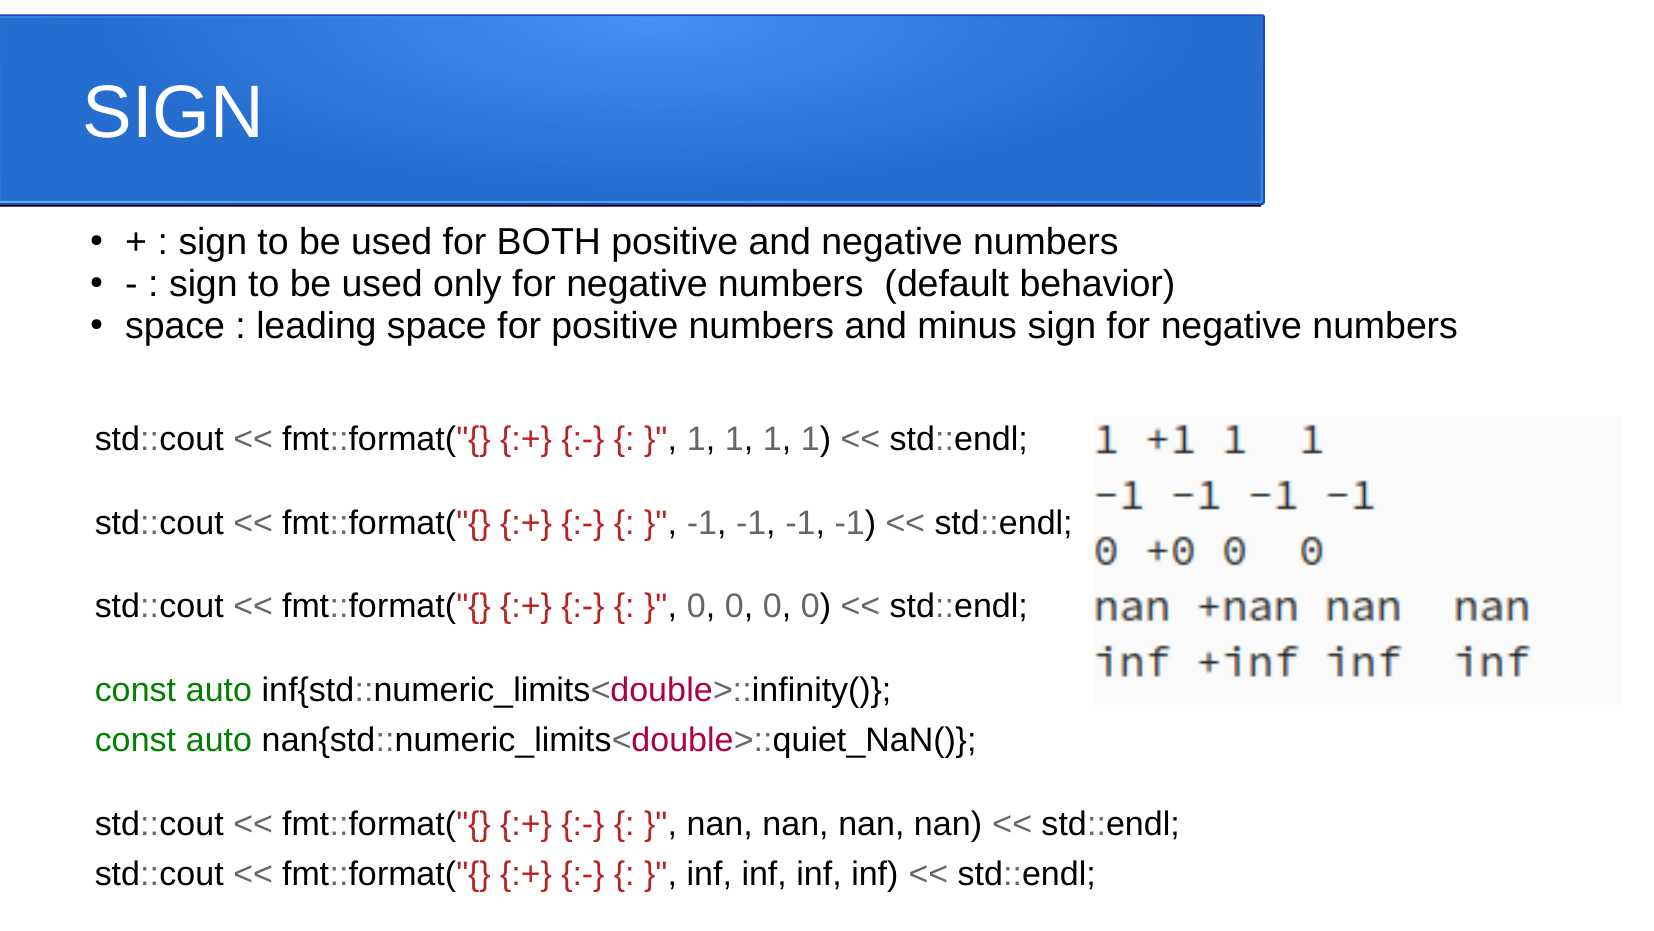

# SIGN
+ : sign to be used for BOTH positive and negative numbers
- : sign to be used only for negative numbers (default behavior)
space : leading space for positive numbers and minus sign for negative numbers
 std::cout << fmt::format("{} {:+} {:-} {: }", 1, 1, 1, 1) << std::endl;
 std::cout << fmt::format("{} {:+} {:-} {: }", -1, -1, -1, -1) << std::endl;
 std::cout << fmt::format("{} {:+} {:-} {: }", 0, 0, 0, 0) << std::endl;
 const auto inf{std::numeric_limits<double>::infinity()};
 const auto nan{std::numeric_limits<double>::quiet_NaN()};
 std::cout << fmt::format("{} {:+} {:-} {: }", nan, nan, nan, nan) << std::endl;
 std::cout << fmt::format("{} {:+} {:-} {: }", inf, inf, inf, inf) << std::endl;